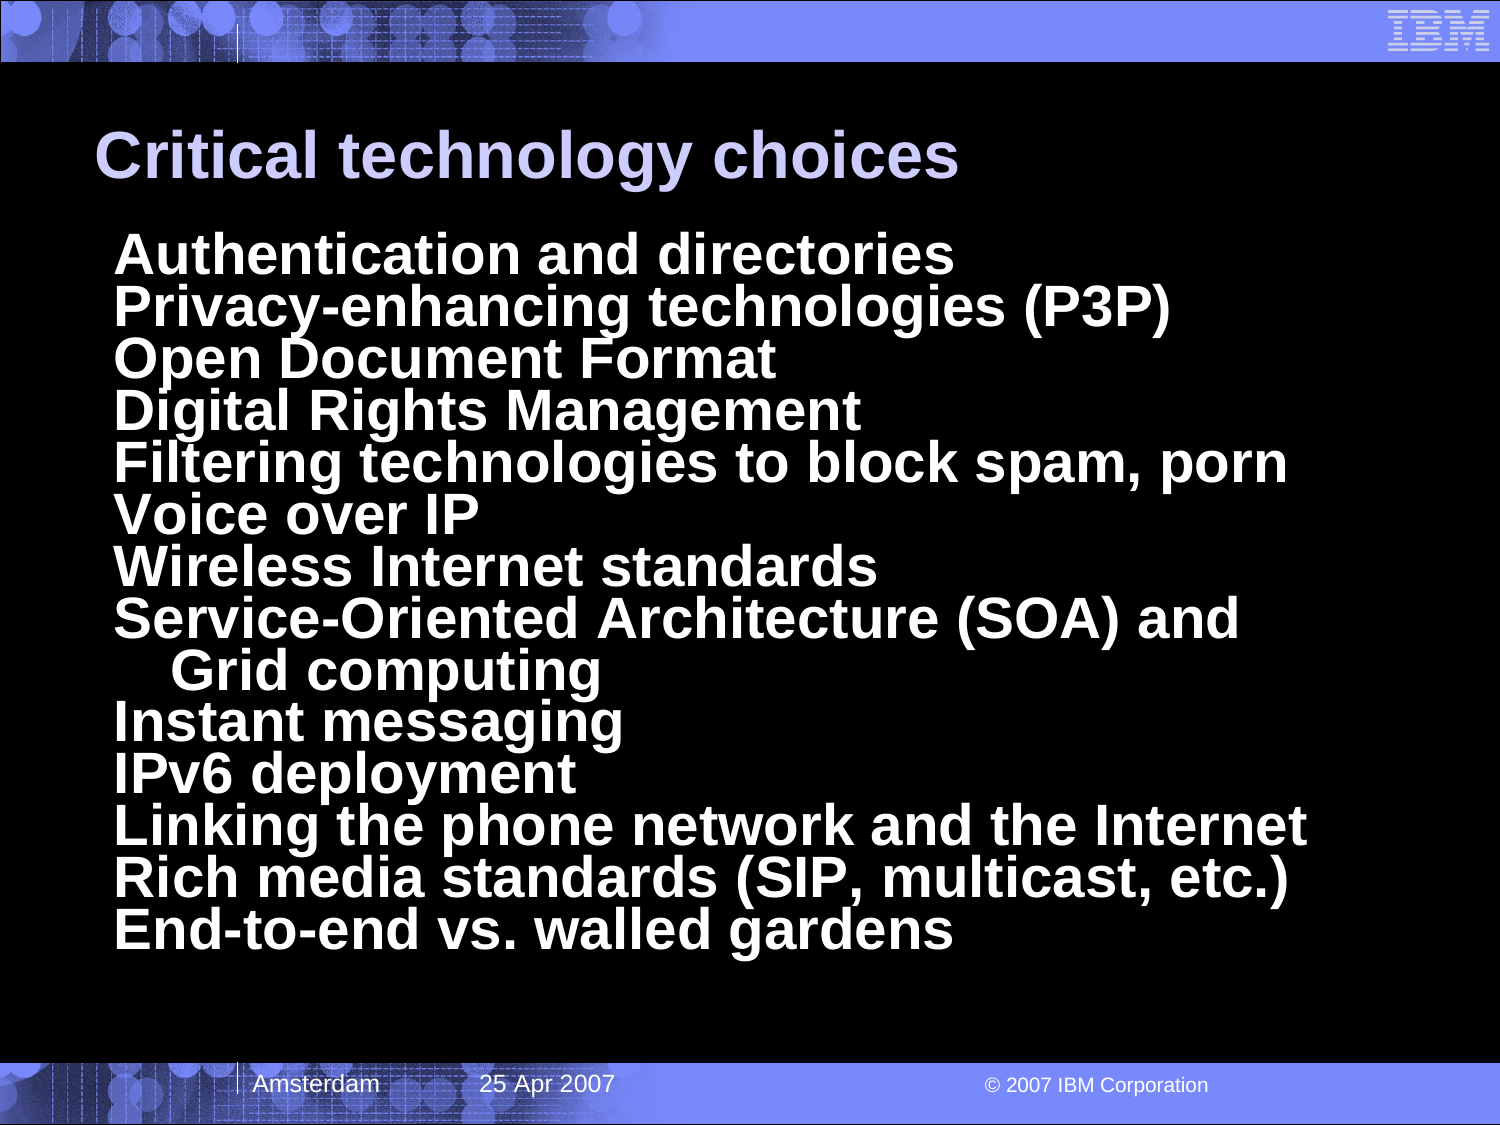

# Critical technology choices
Authentication and directories
Privacy-enhancing technologies (P3P)
Open Document Format
Digital Rights Management
Filtering technologies to block spam, porn
Voice over IP
Wireless Internet standards
Service-Oriented Architecture (SOA) and Grid computing
Instant messaging
IPv6 deployment
Linking the phone network and the Internet
Rich media standards (SIP, multicast, etc.)
End-to-end vs. walled gardens